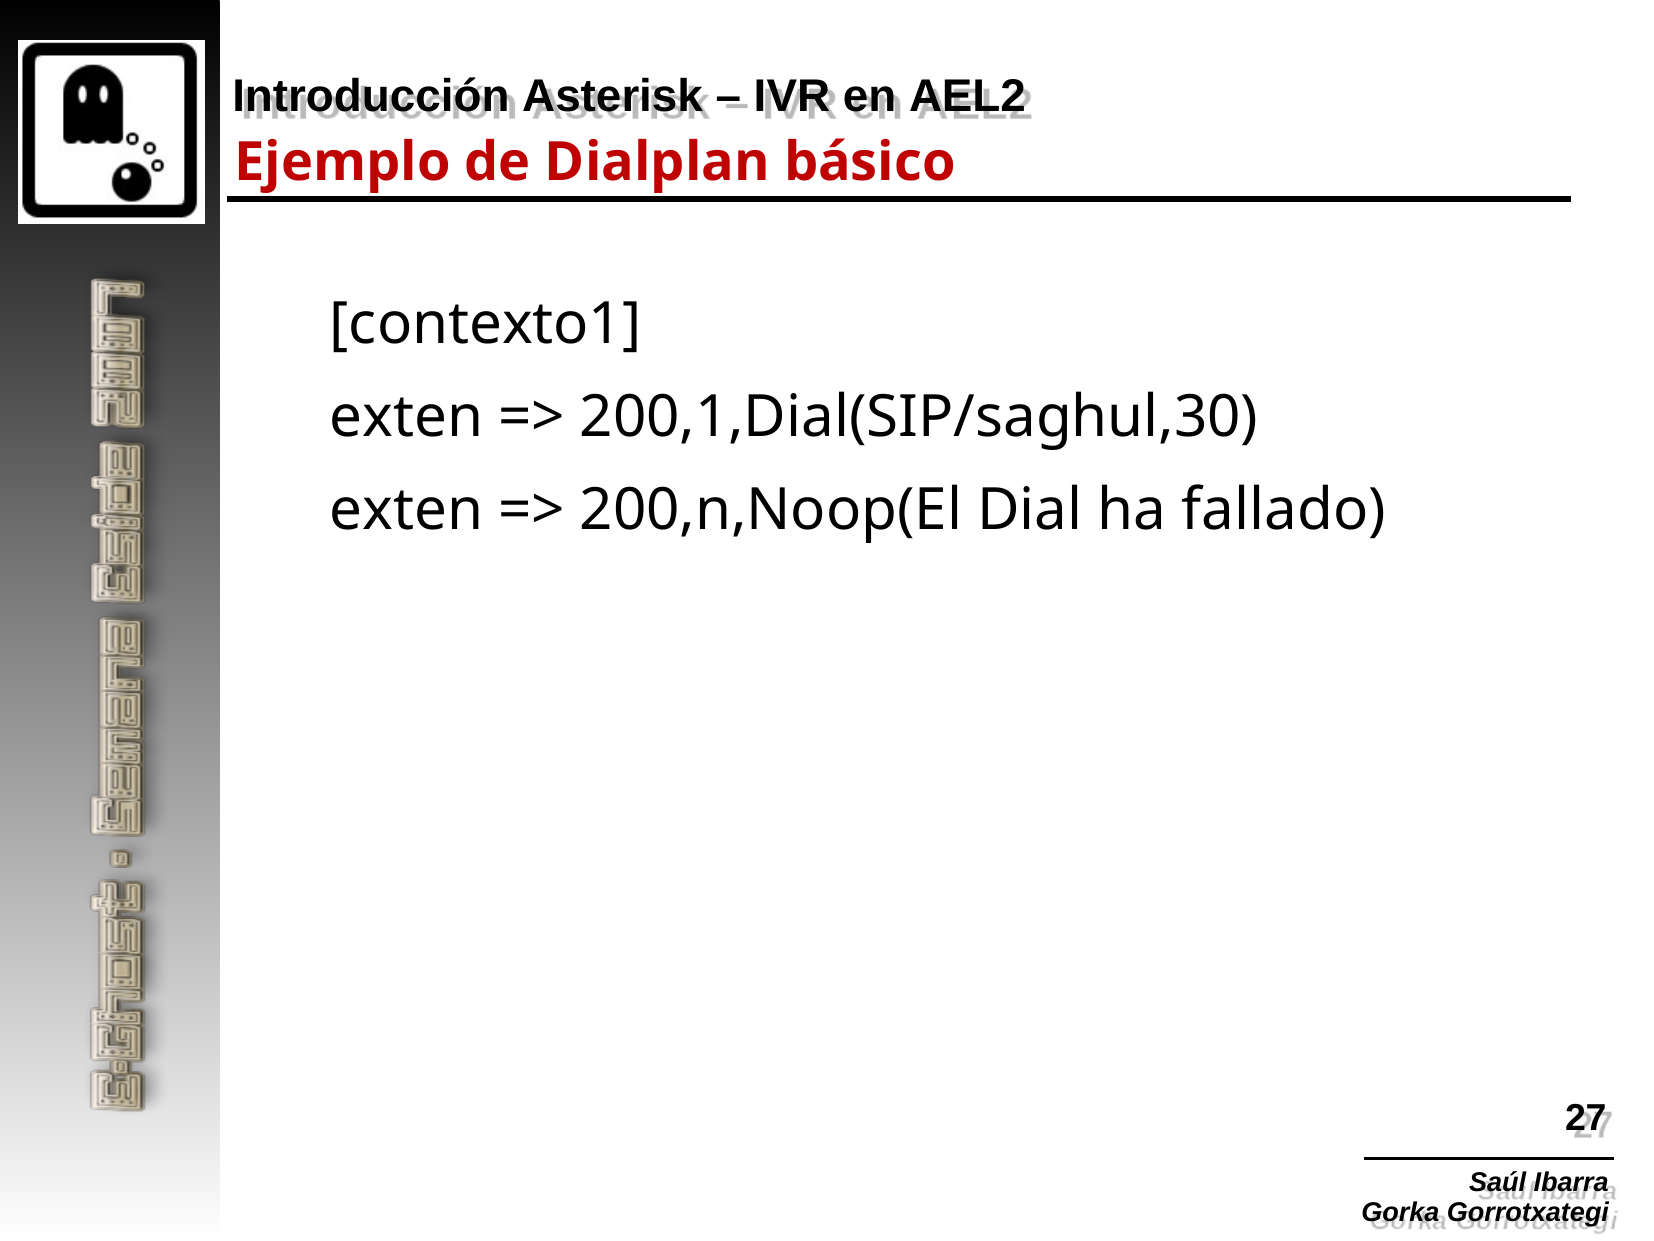

# Ejemplo de Dialplan básico
[contexto1]
exten => 200,1,Dial(SIP/saghul,30)
exten => 200,n,Noop(El Dial ha fallado)